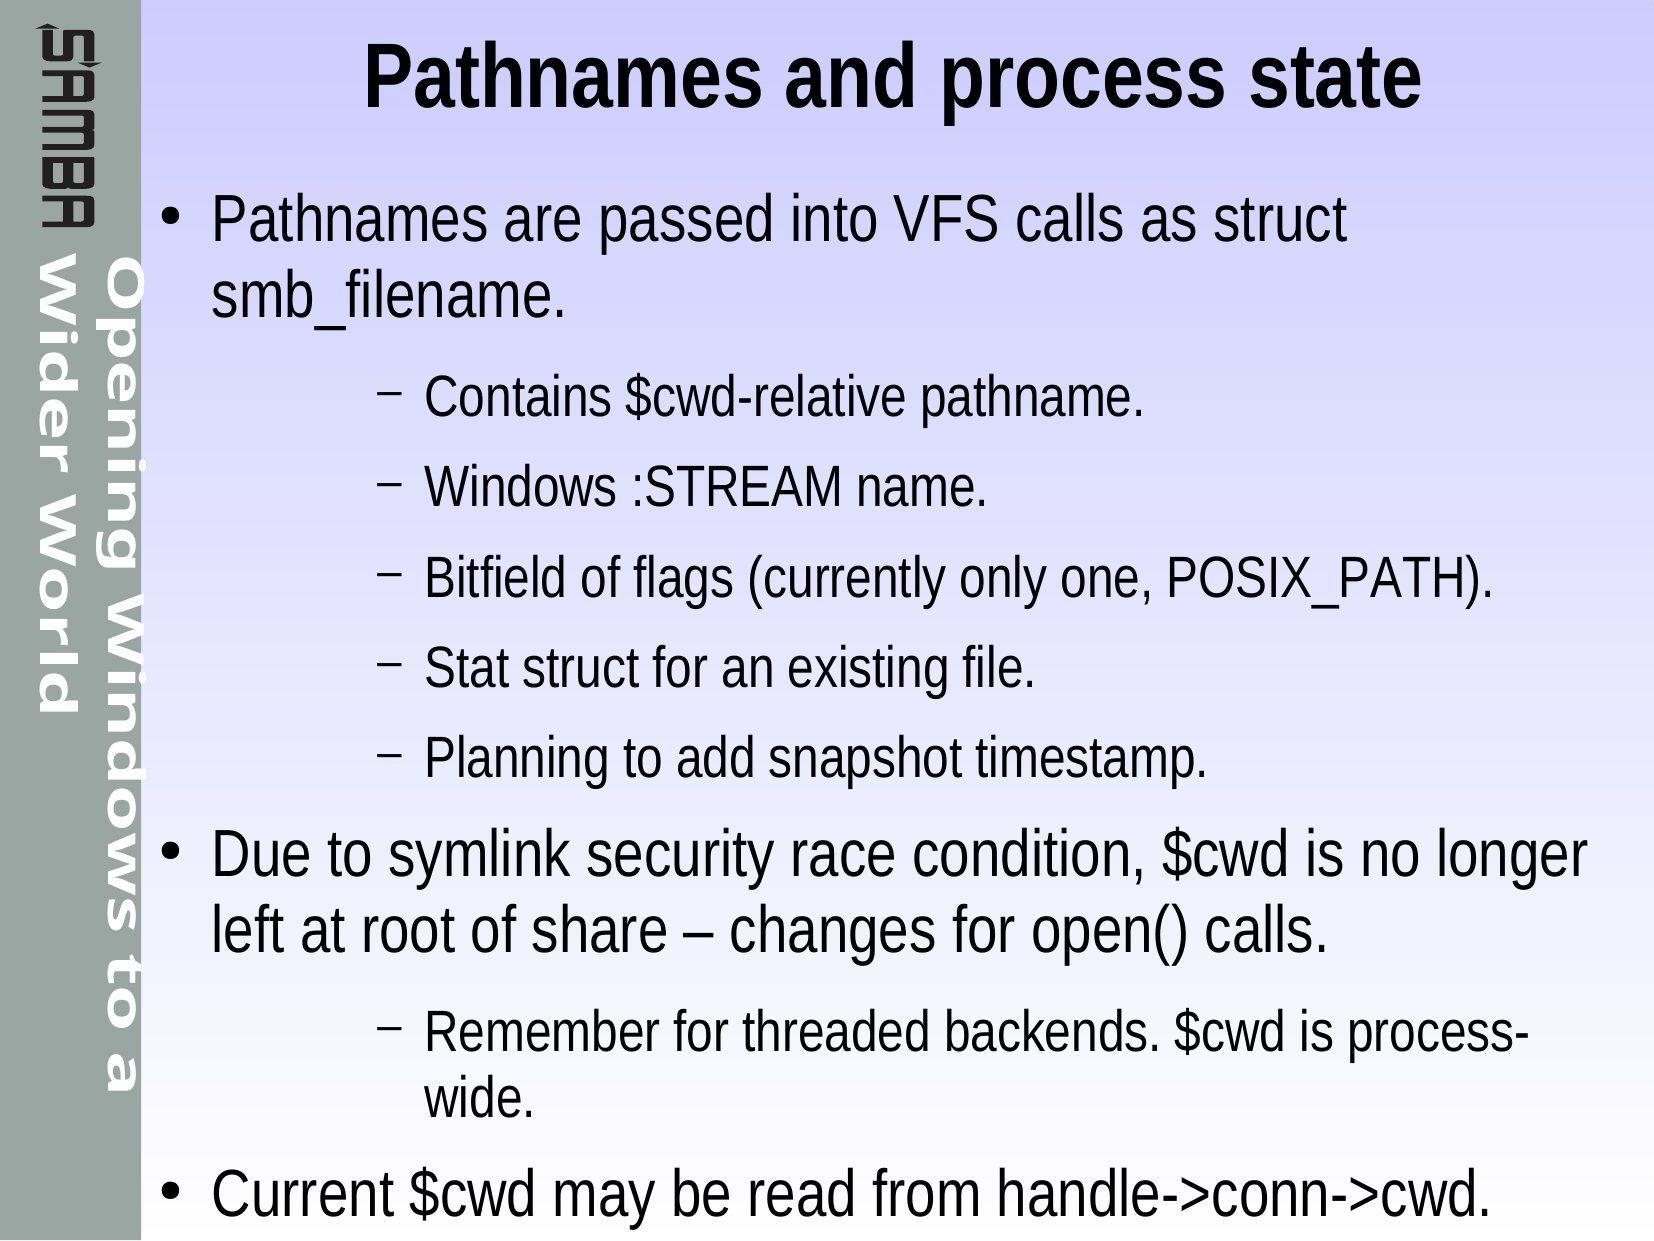

# Pathnames and process state
Pathnames are passed into VFS calls as struct smb_filename.
Contains $cwd-relative pathname.
Windows :STREAM name.
Bitfield of flags (currently only one, POSIX_PATH).
Stat struct for an existing file.
Planning to add snapshot timestamp.
Due to symlink security race condition, $cwd is no longer left at root of share – changes for open() calls.
Remember for threaded backends. $cwd is process-wide.
Current $cwd may be read from handle->conn->cwd.